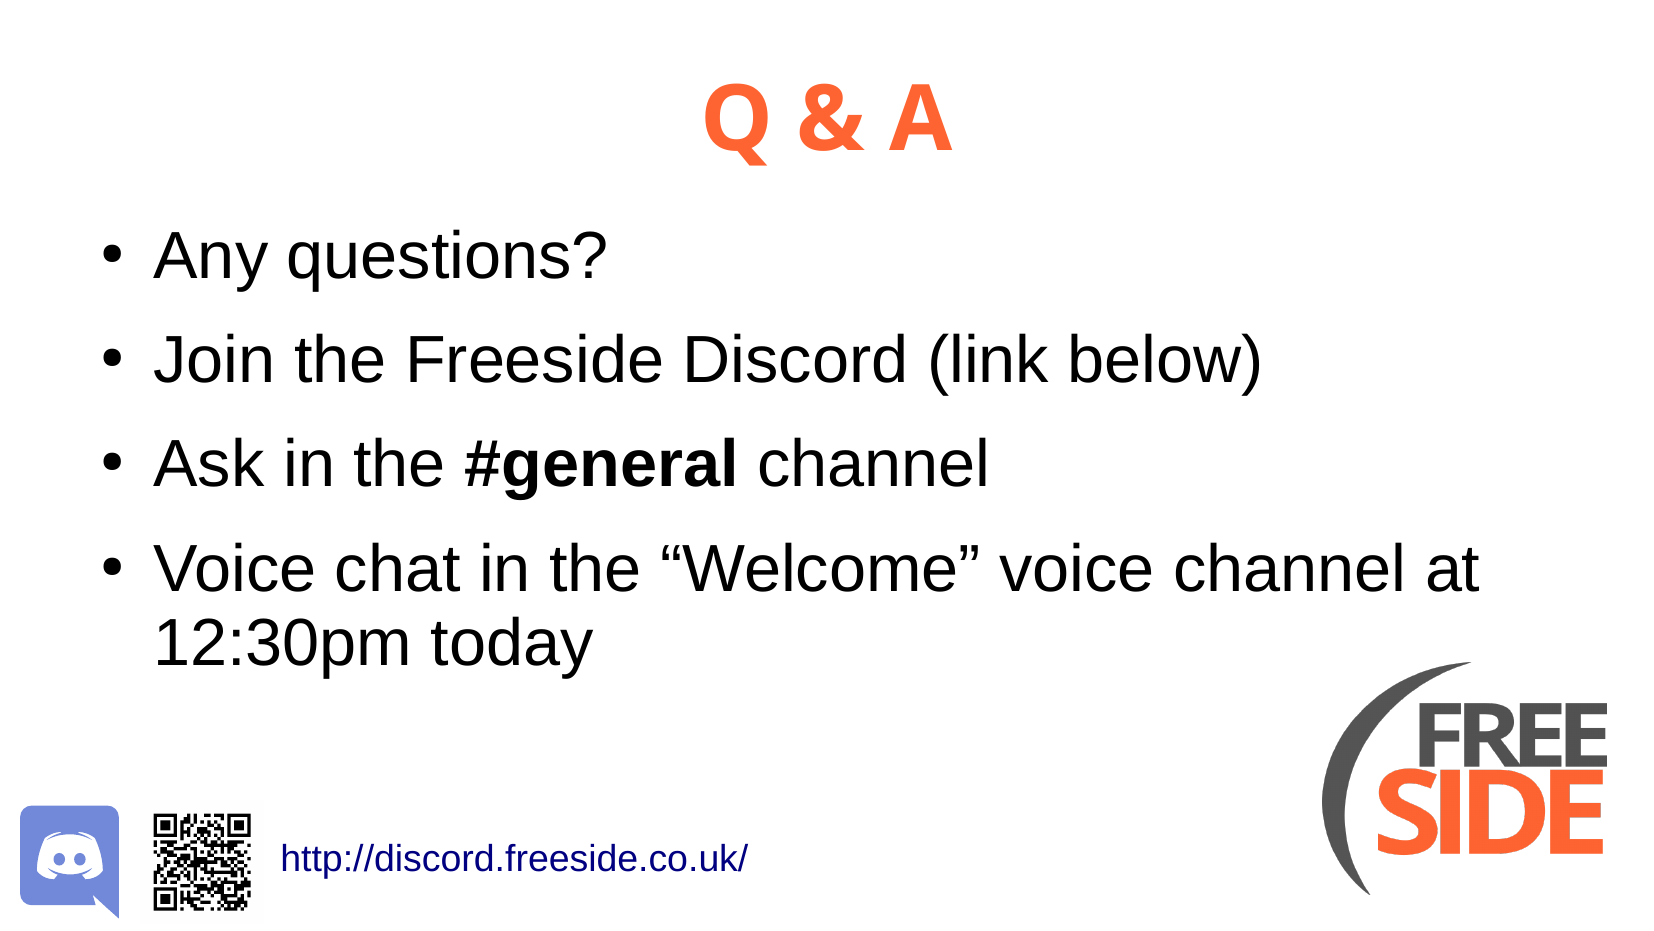

# Q & A
Any questions?
Join the Freeside Discord (link below)
Ask in the #general channel
Voice chat in the “Welcome” voice channel at 12:30pm today